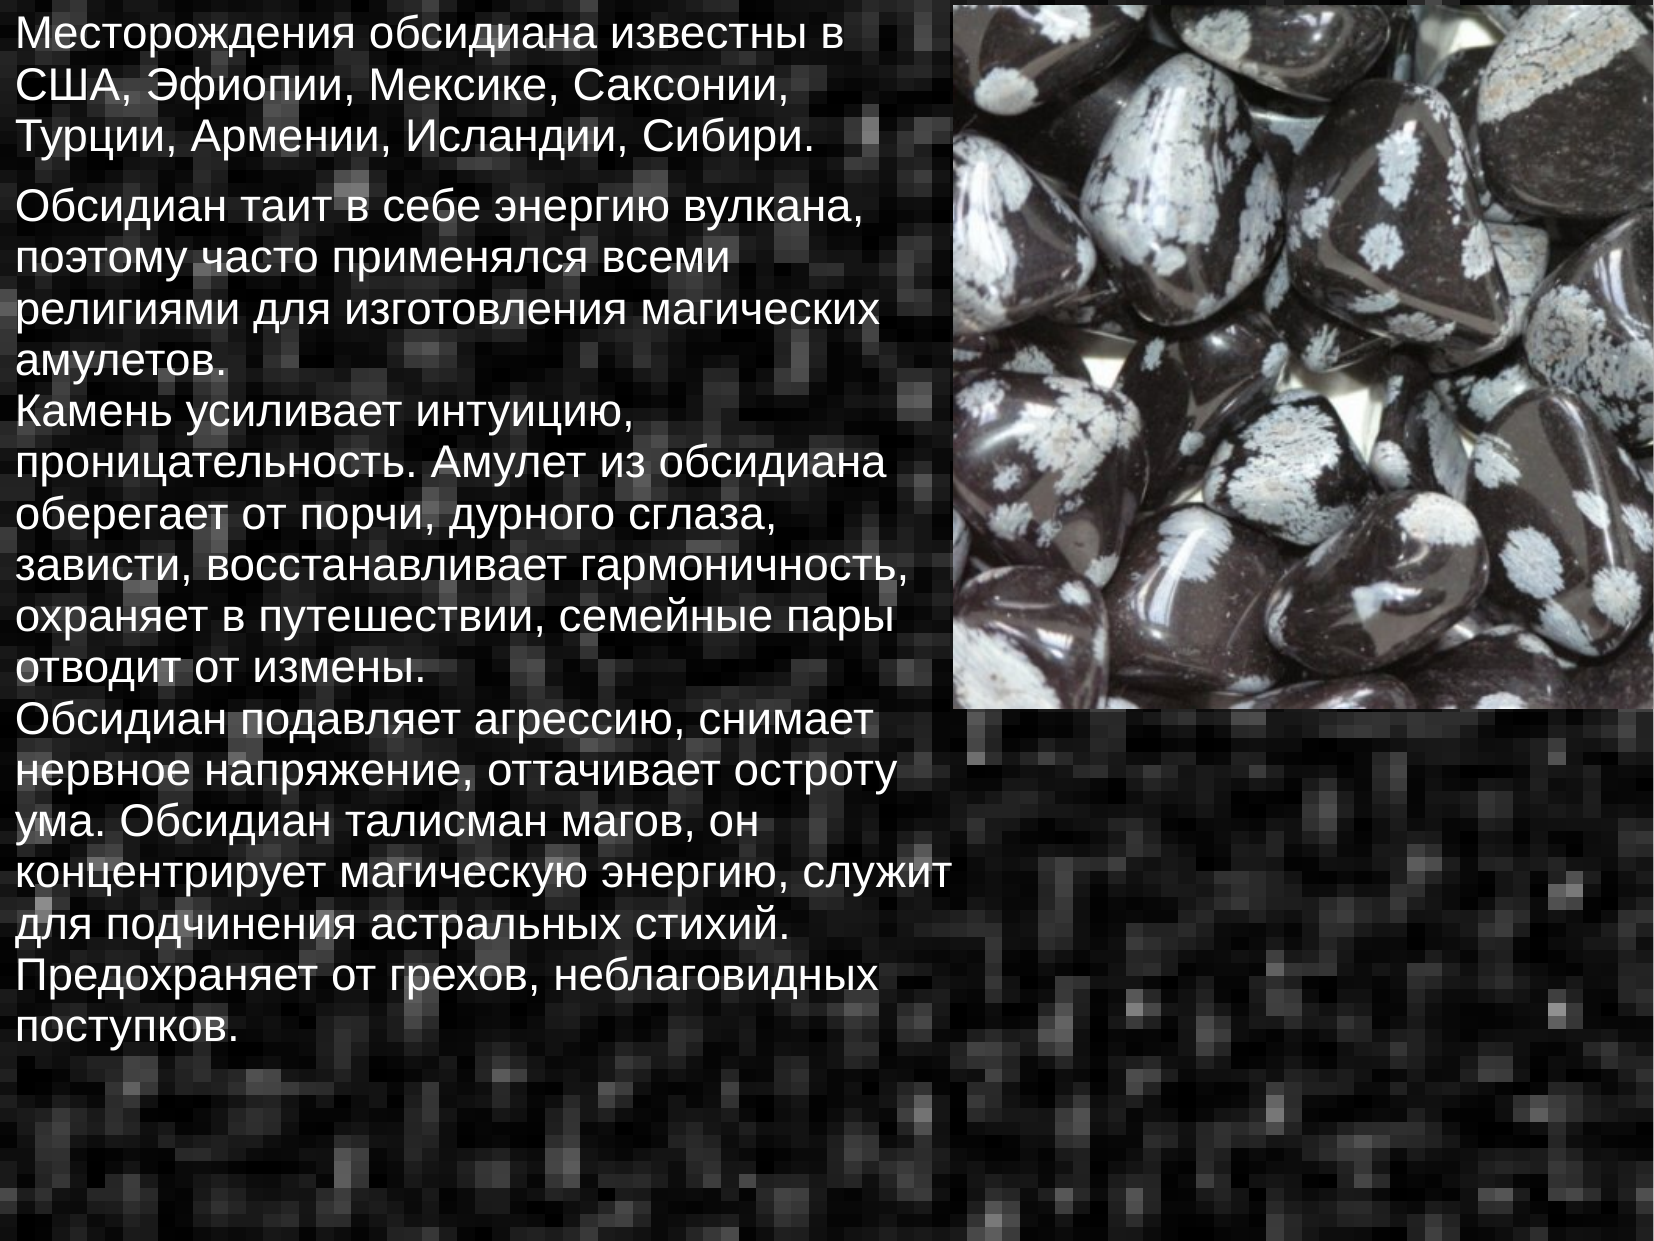

#
Месторождения обсидиана известны в США, Эфиопии, Мексике, Саксонии, Турции, Армении, Исландии, Сибири.
Обсидиан таит в себе энергию вулкана, поэтому часто применялся всеми религиями для изготовления магических амулетов.
Камень усиливает интуицию, проницательность. Амулет из обсидиана оберегает от порчи, дурного сглаза, зависти, восстанавливает гармоничность, охраняет в путешествии, семейные пары отводит от измены.
Обсидиан подавляет агрессию, снимает нервное напряжение, оттачивает остроту ума. Обсидиан талисман магов, он концентрирует магическую энергию, служит для подчинения астральных стихий. Предохраняет от грехов, неблаговидных поступков.